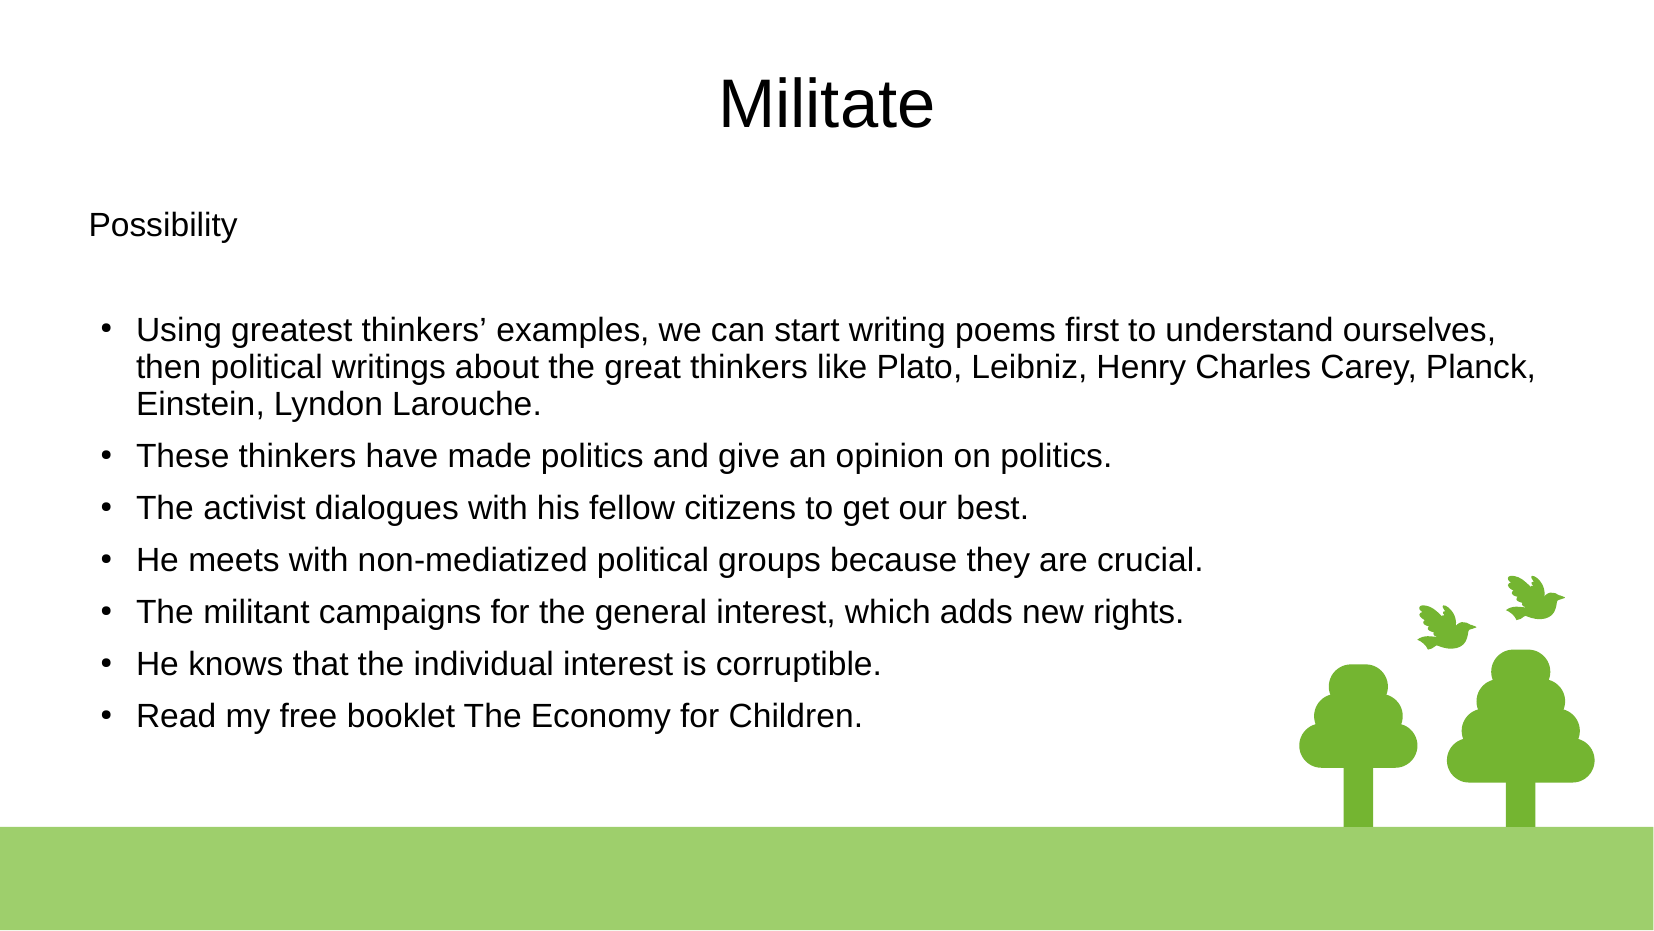

# Militate
Possibility
Using greatest thinkers’ examples, we can start writing poems first to understand ourselves, then political writings about the great thinkers like Plato, Leibniz, Henry Charles Carey, Planck, Einstein, Lyndon Larouche.
These thinkers have made politics and give an opinion on politics.
The activist dialogues with his fellow citizens to get our best.
He meets with non-mediatized political groups because they are crucial.
The militant campaigns for the general interest, which adds new rights.
He knows that the individual interest is corruptible.
Read my free booklet The Economy for Children.